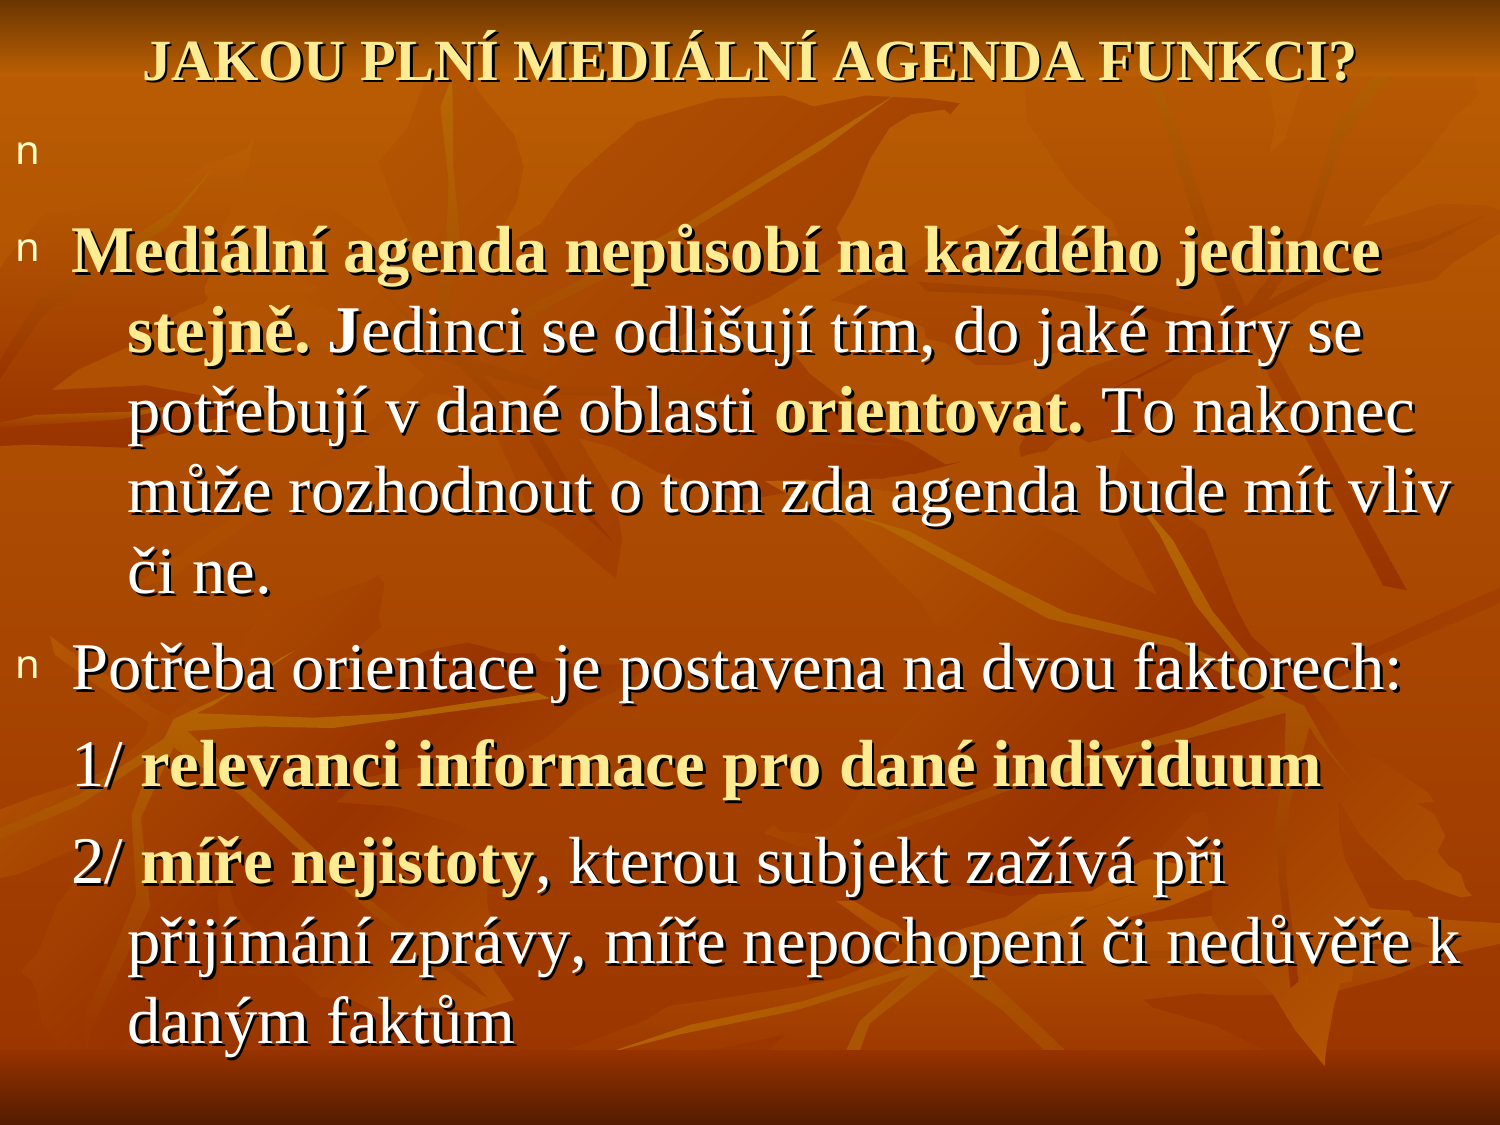

# JAKOU PLNÍ MEDIÁLNÍ AGENDA FUNKCI?
Mediální agenda nepůsobí na každého jedince stejně. Jedinci se odlišují tím, do jaké míry se potřebují v dané oblasti orientovat. To nakonec může rozhodnout o tom zda agenda bude mít vliv či ne.
Potřeba orientace je postavena na dvou faktorech:
1/ relevanci informace pro dané individuum
2/ míře nejistoty, kterou subjekt zažívá při přijímání zprávy, míře nepochopení či nedůvěře k daným faktům